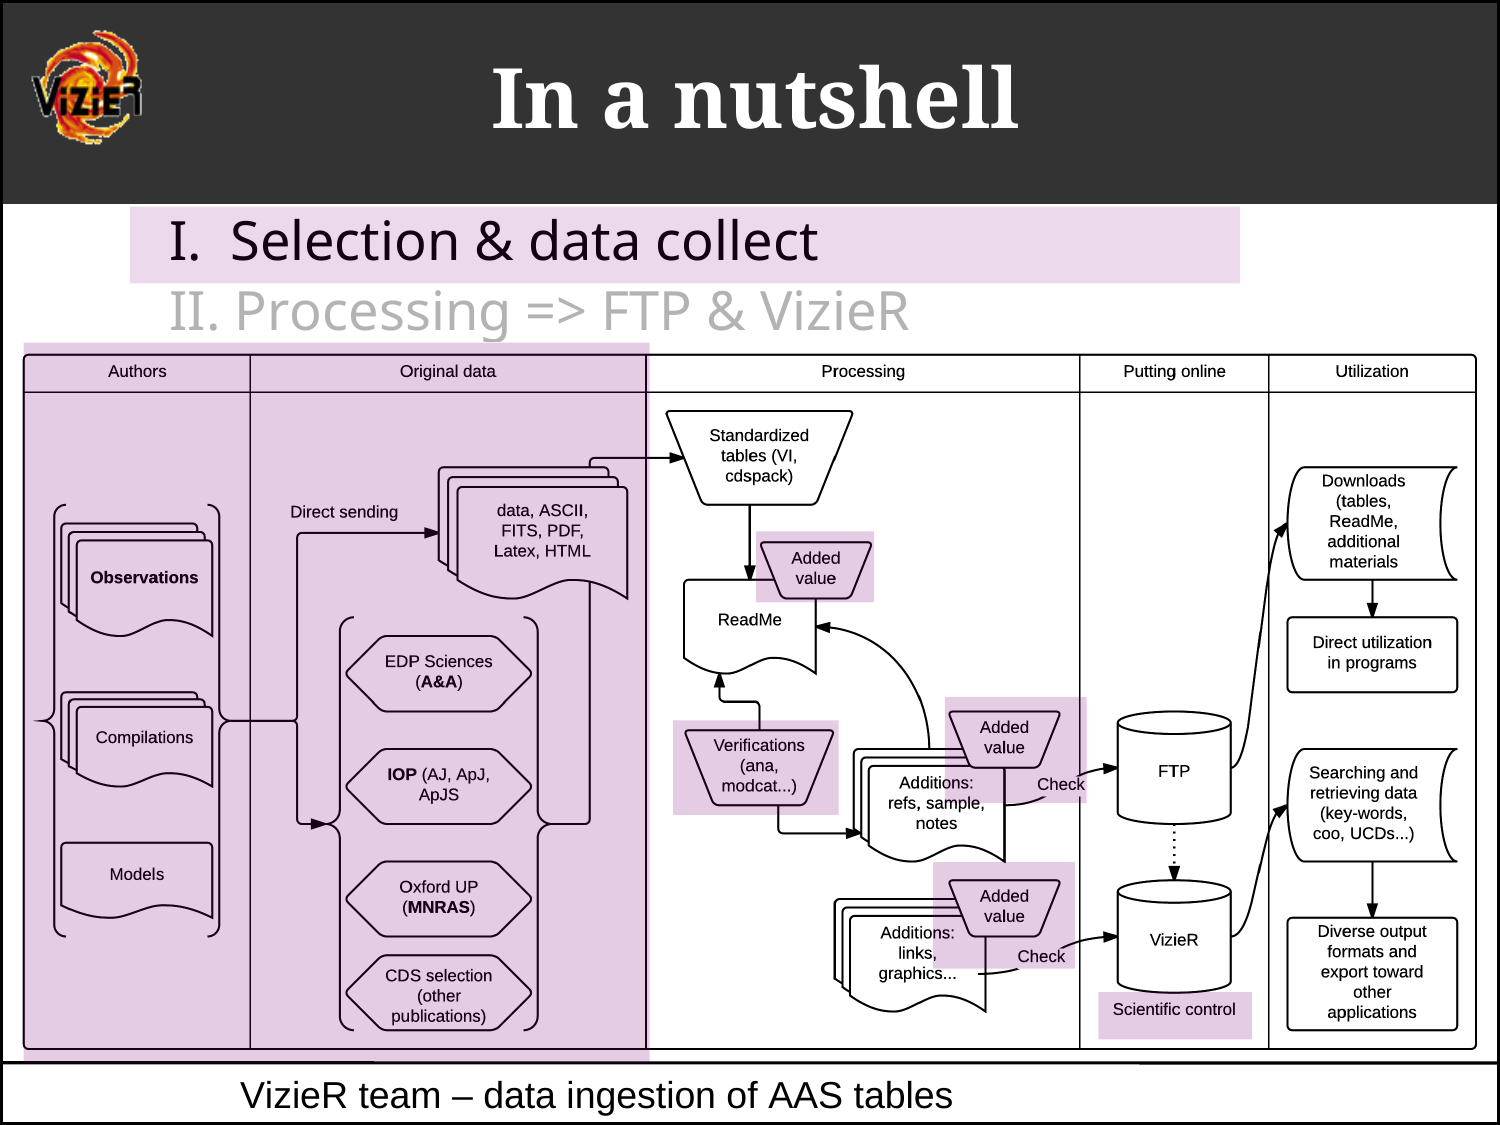

# In a nutshell
I. Selection & data collect
II. Processing => FTP & VizieR